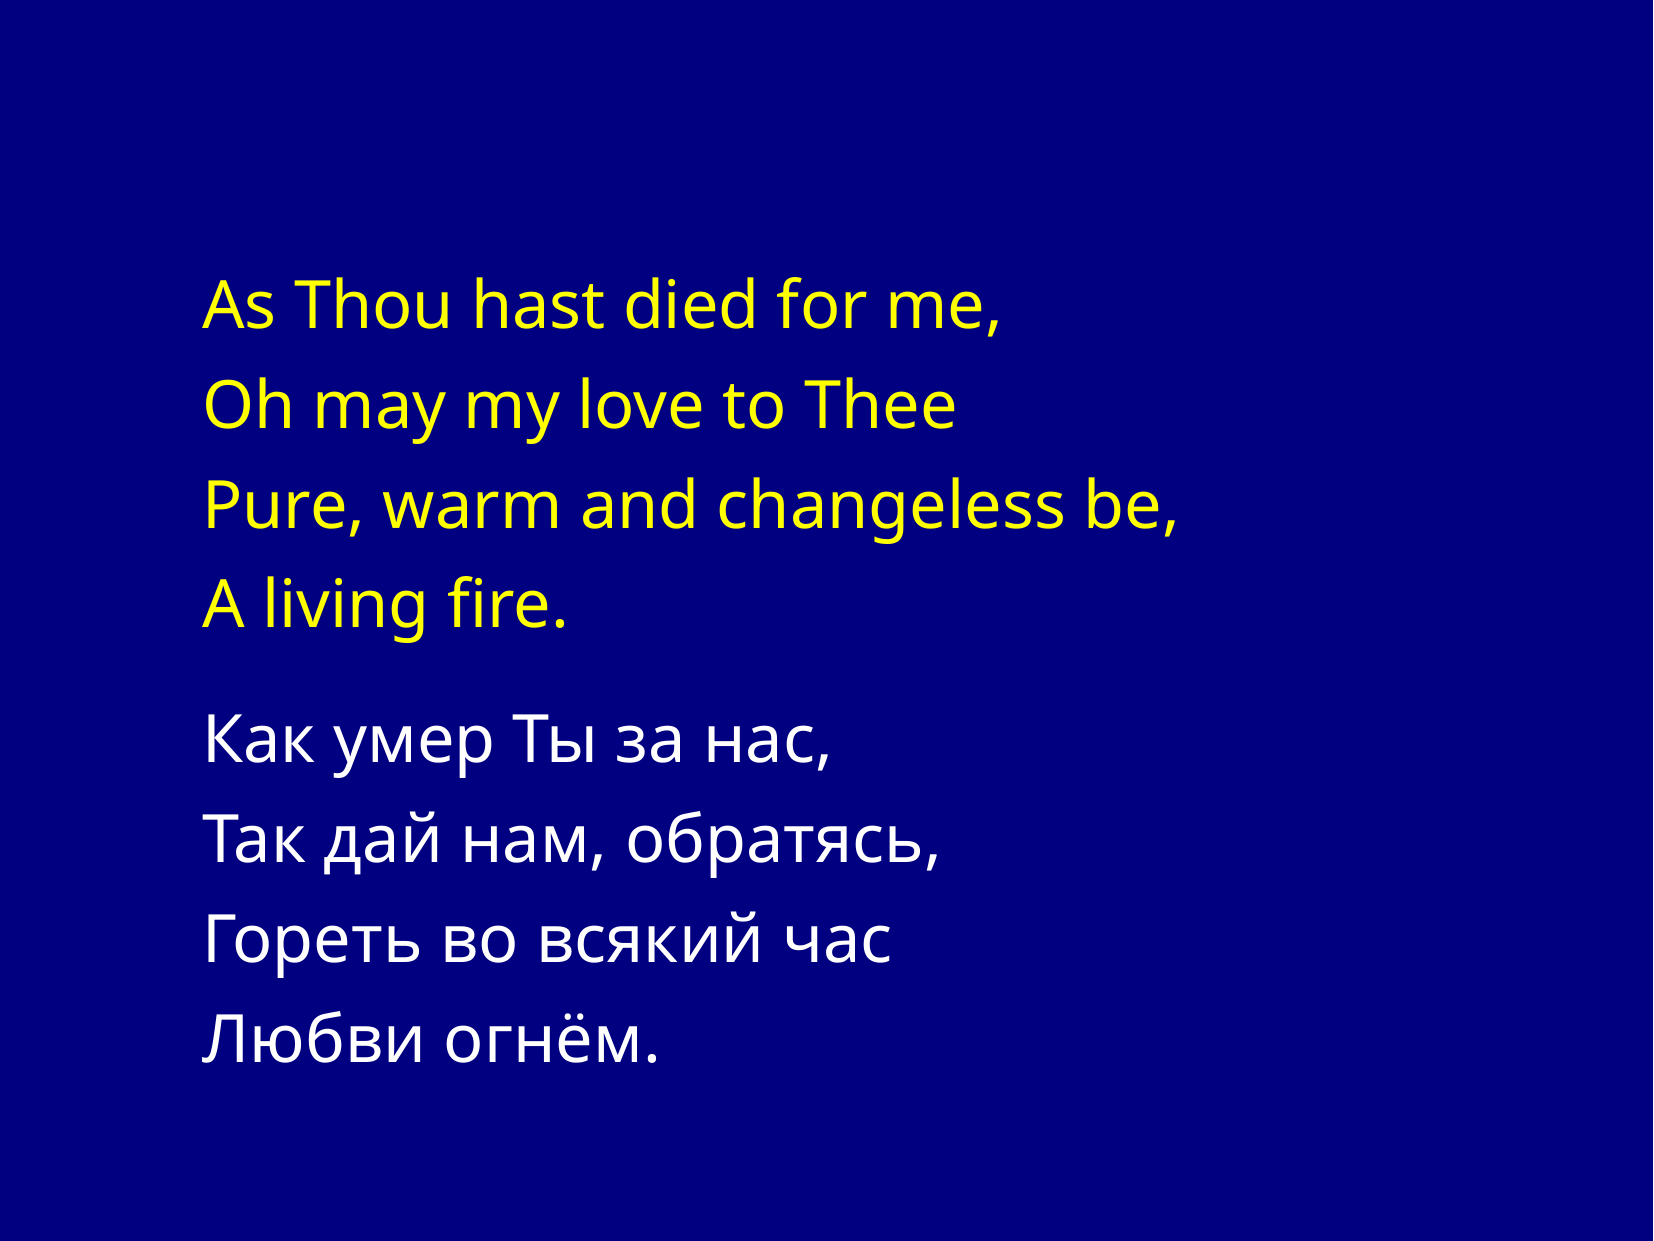

As Thou hast died for me,
	Oh may my love to Thee
	Pure, warm and changeless be,
	A living fire.
	Как умер Ты за нас,
	Так дай нам, обратясь,
	Гореть во всякий час
	Любви огнём.